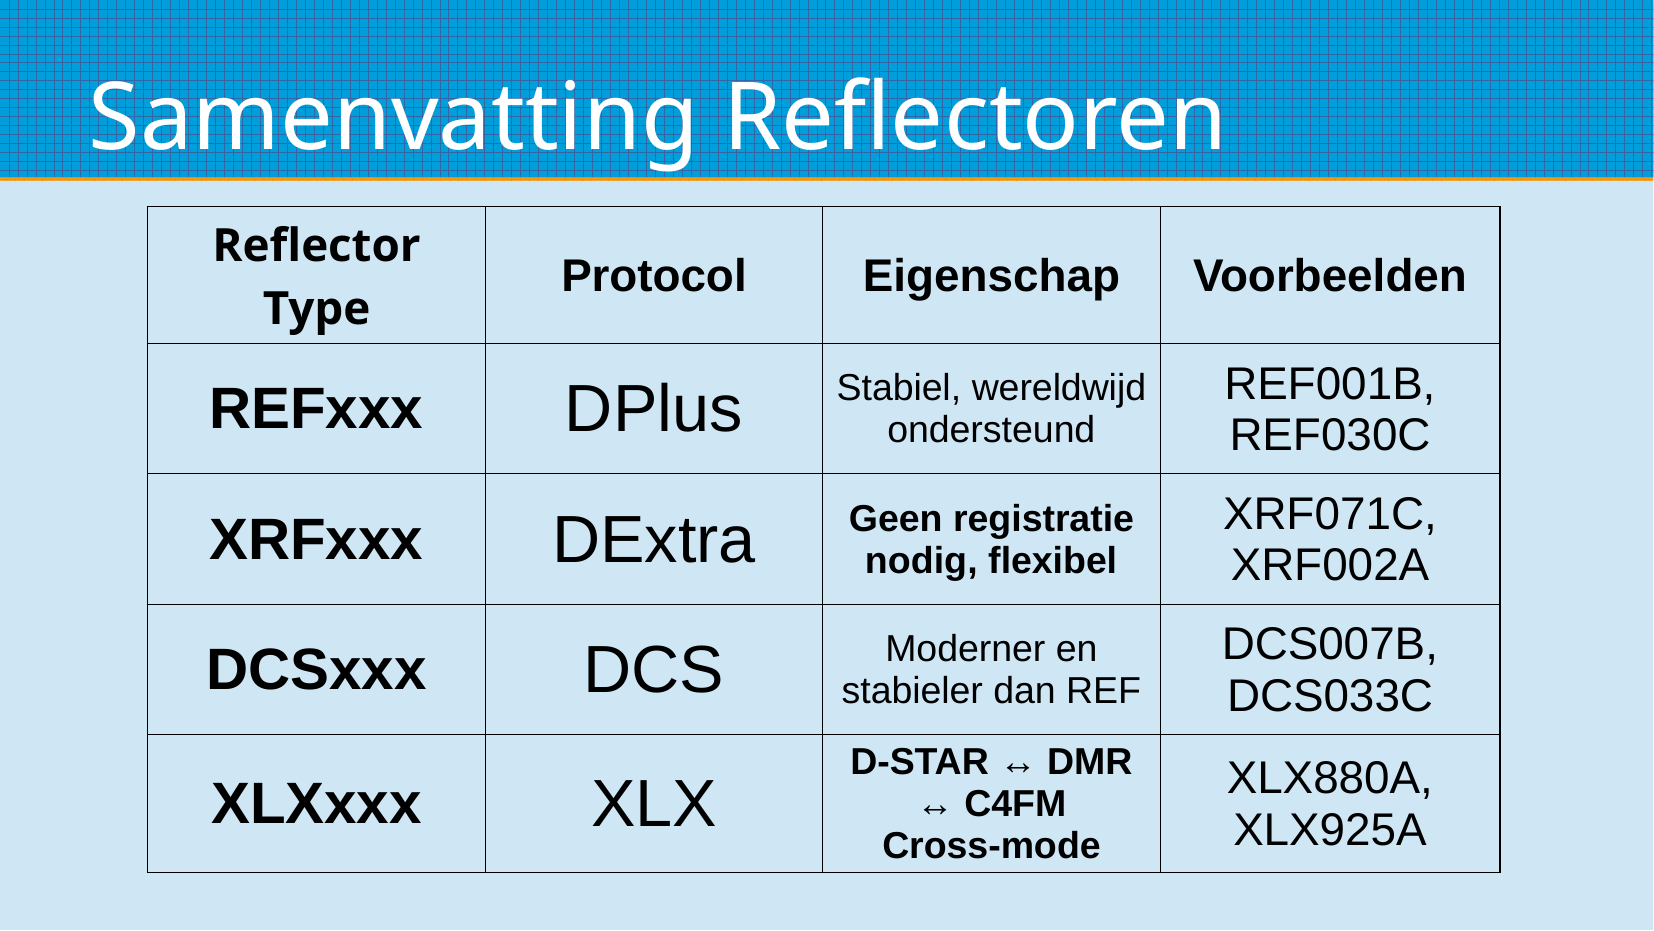

# Samenvatting Reflectoren
| Reflector Type | Protocol | Eigenschap | Voorbeelden |
| --- | --- | --- | --- |
| REFxxx | DPlus | Stabiel, wereldwijd ondersteund | REF001B, REF030C |
| XRFxxx | DExtra | Geen registratie nodig, flexibel | XRF071C, XRF002A |
| DCSxxx | DCS | Moderner en stabieler dan REF | DCS007B, DCS033C |
| XLXxxx | XLX | D-STAR ↔ DMR ↔ C4FM Cross-mode | XLX880A, XLX925A |